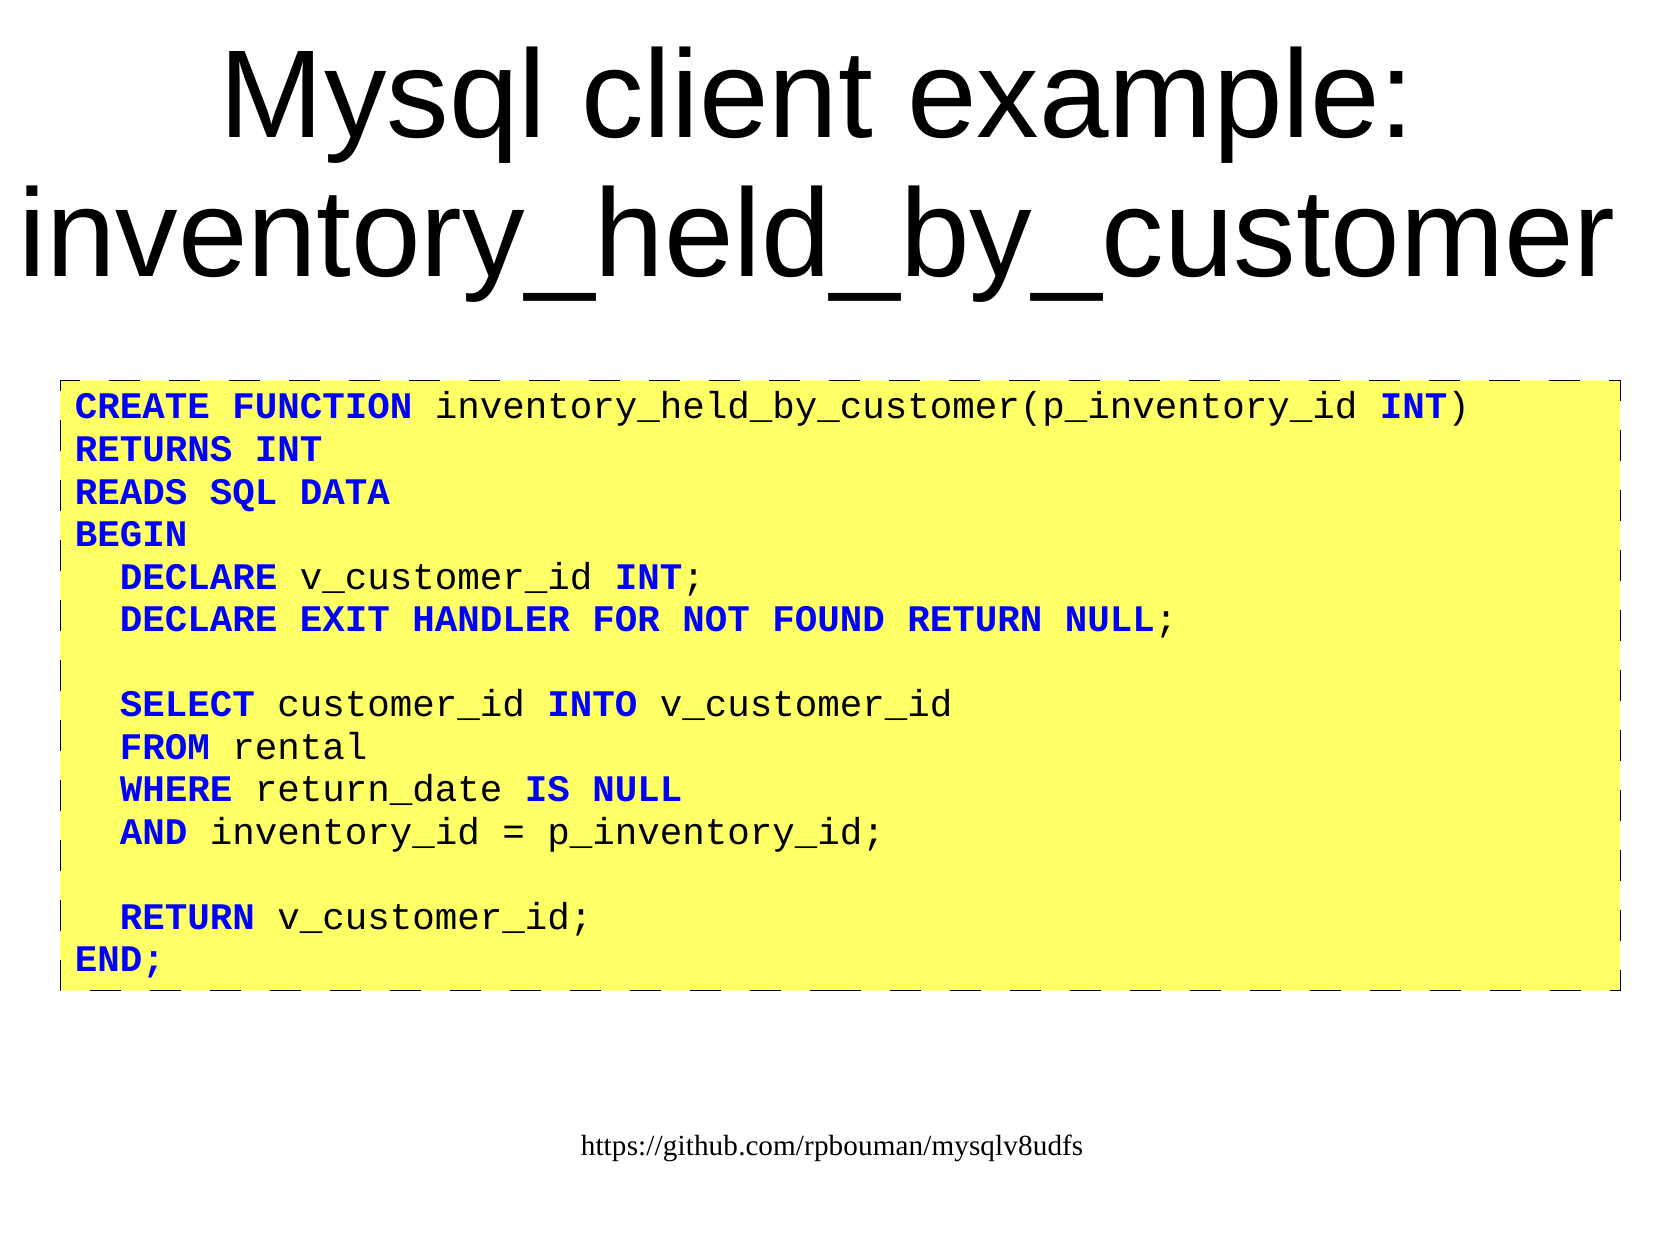

# Mysql client example: inventory_held_by_customer
CREATE FUNCTION inventory_held_by_customer(p_inventory_id INT) RETURNS INT
READS SQL DATA
BEGIN
 DECLARE v_customer_id INT;
 DECLARE EXIT HANDLER FOR NOT FOUND RETURN NULL;
 SELECT customer_id INTO v_customer_id
 FROM rental
 WHERE return_date IS NULL
 AND inventory_id = p_inventory_id;
 RETURN v_customer_id;
END;